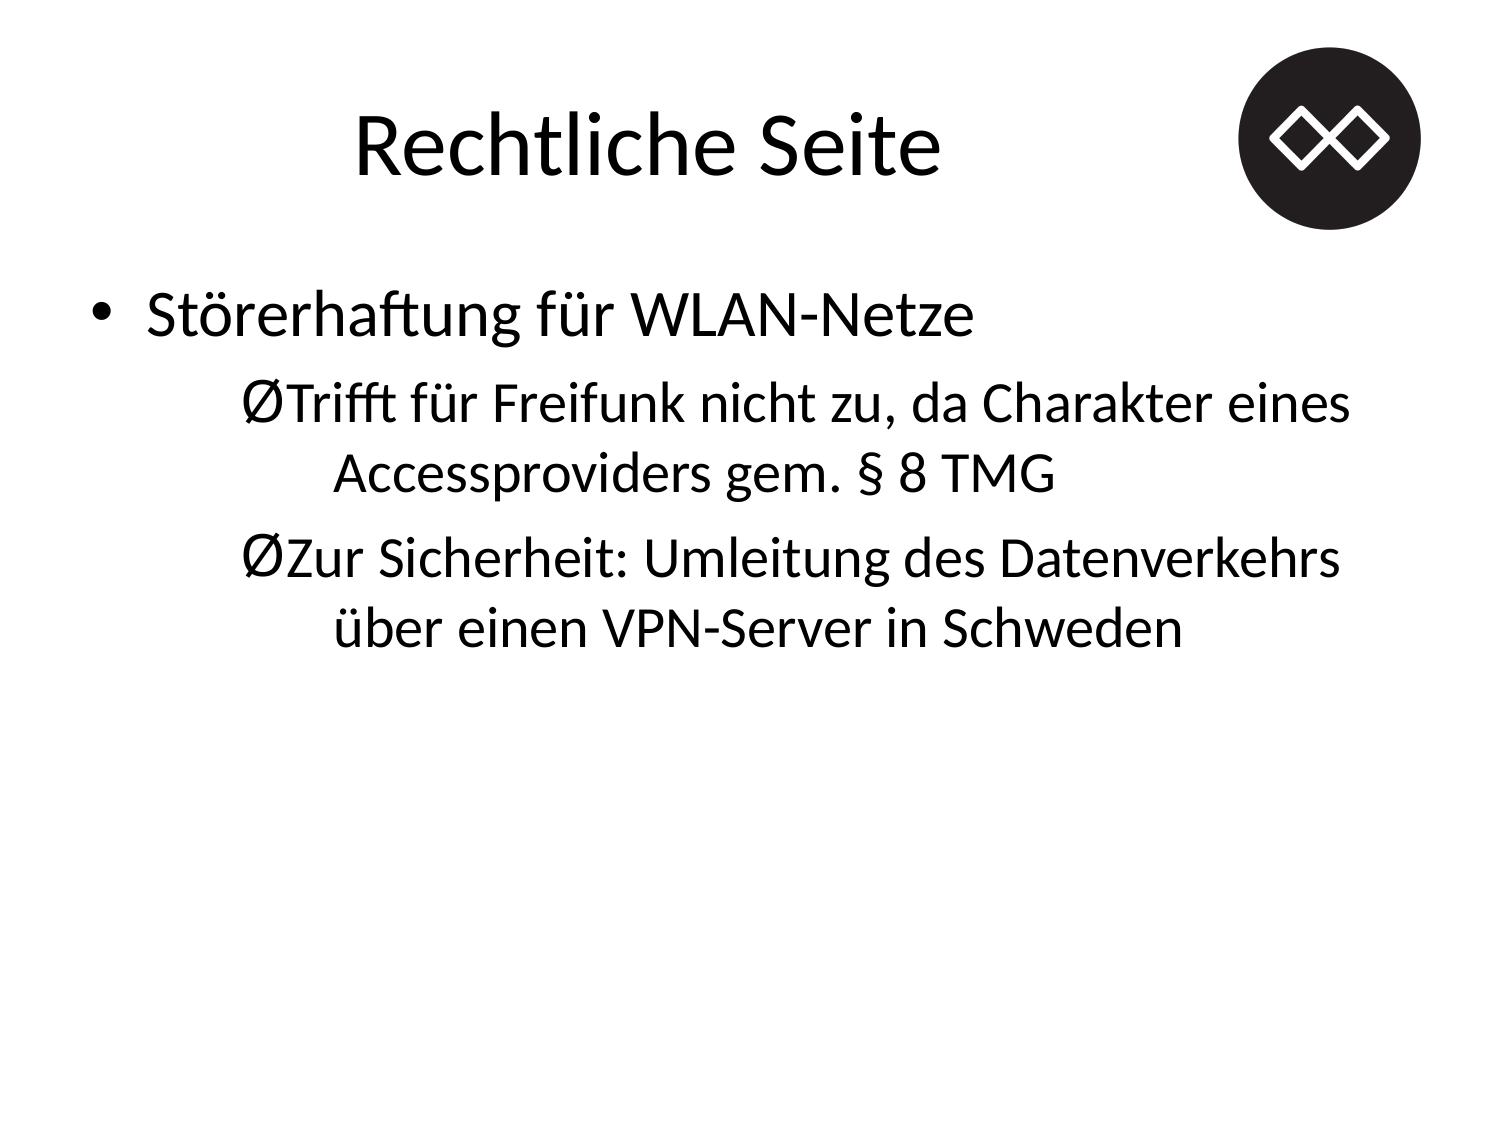

# Rechtliche Seite
Störerhaftung für WLAN-Netze
Trifft für Freifunk nicht zu, da Charakter eines Accessproviders gem. § 8 TMG
Zur Sicherheit: Umleitung des Datenverkehrs über einen VPN-Server in Schweden